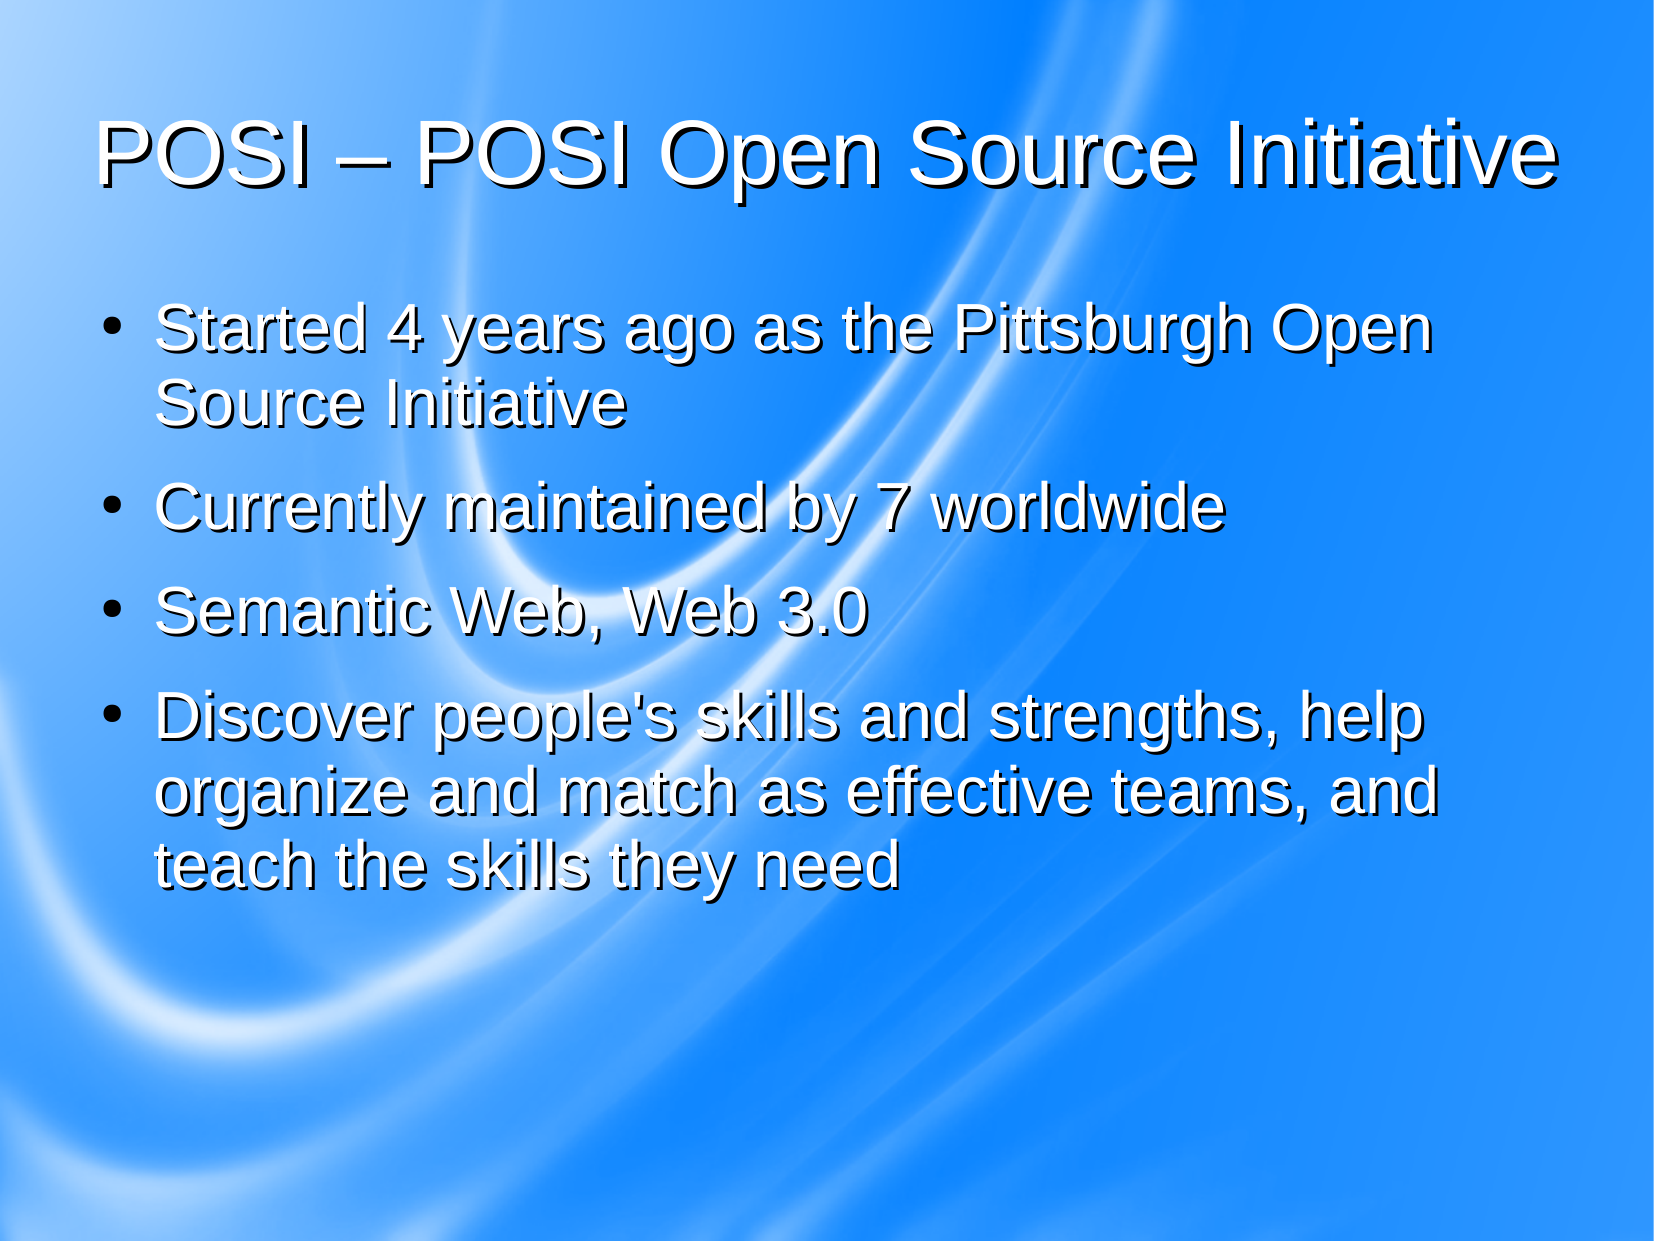

# POSI – POSI Open Source Initiative
Started 4 years ago as the Pittsburgh Open Source Initiative
Currently maintained by 7 worldwide
Semantic Web, Web 3.0
Discover people's skills and strengths, help organize and match as effective teams, and teach the skills they need